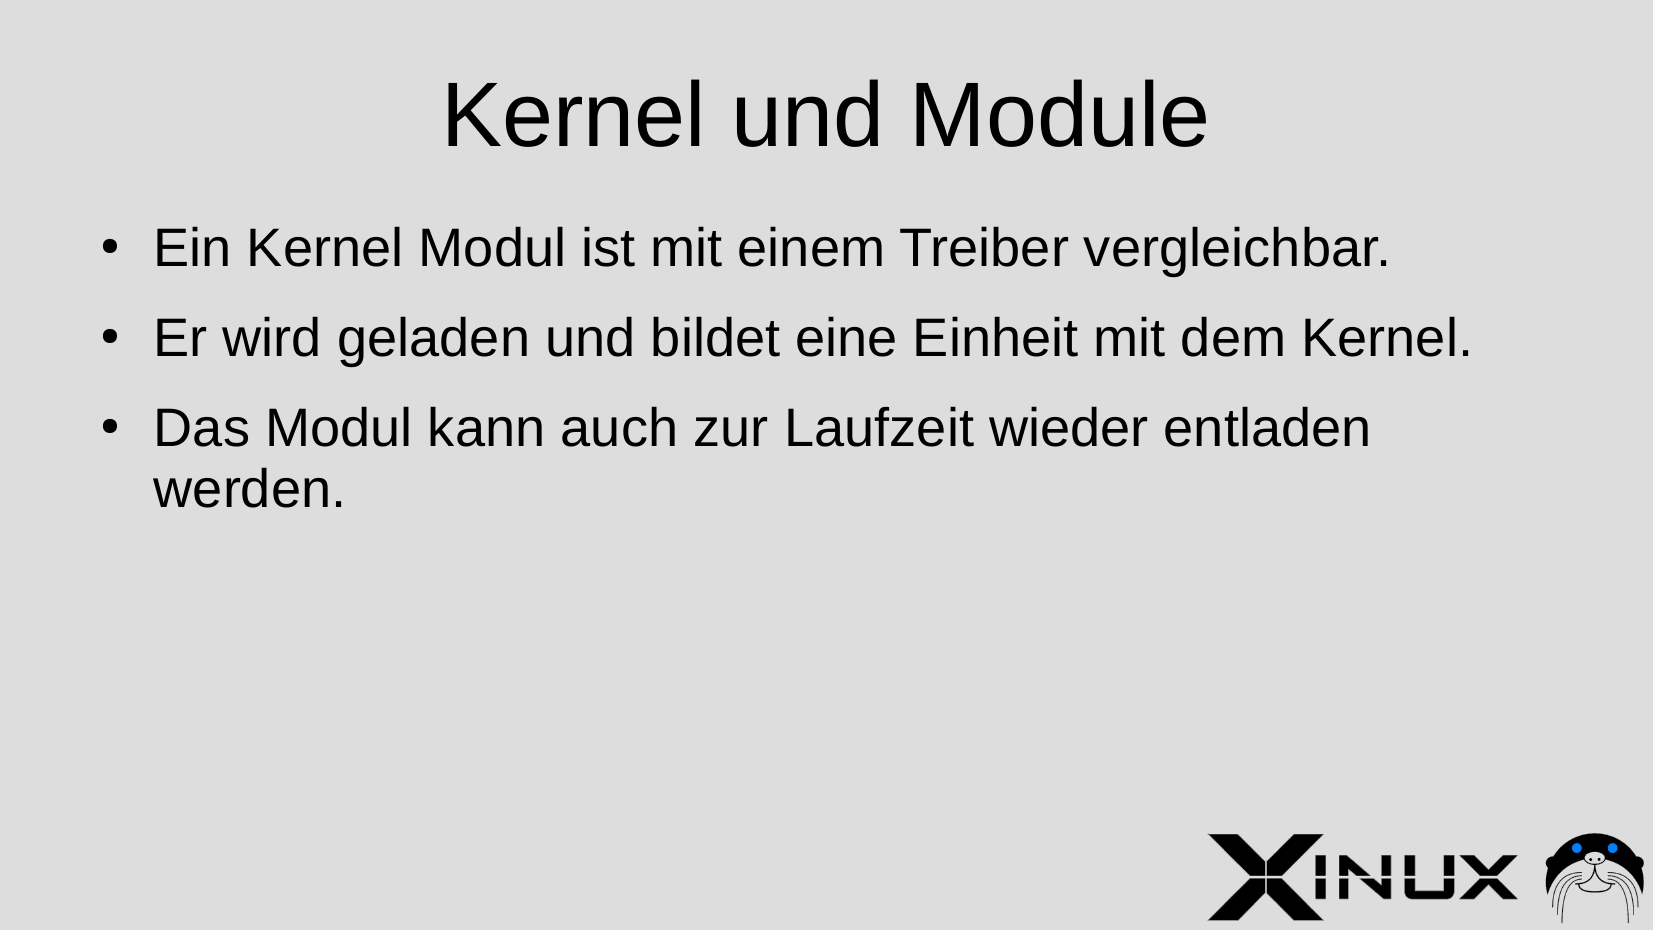

# Kernel und Module
Ein Kernel Modul ist mit einem Treiber vergleichbar.
Er wird geladen und bildet eine Einheit mit dem Kernel.
Das Modul kann auch zur Laufzeit wieder entladen werden.